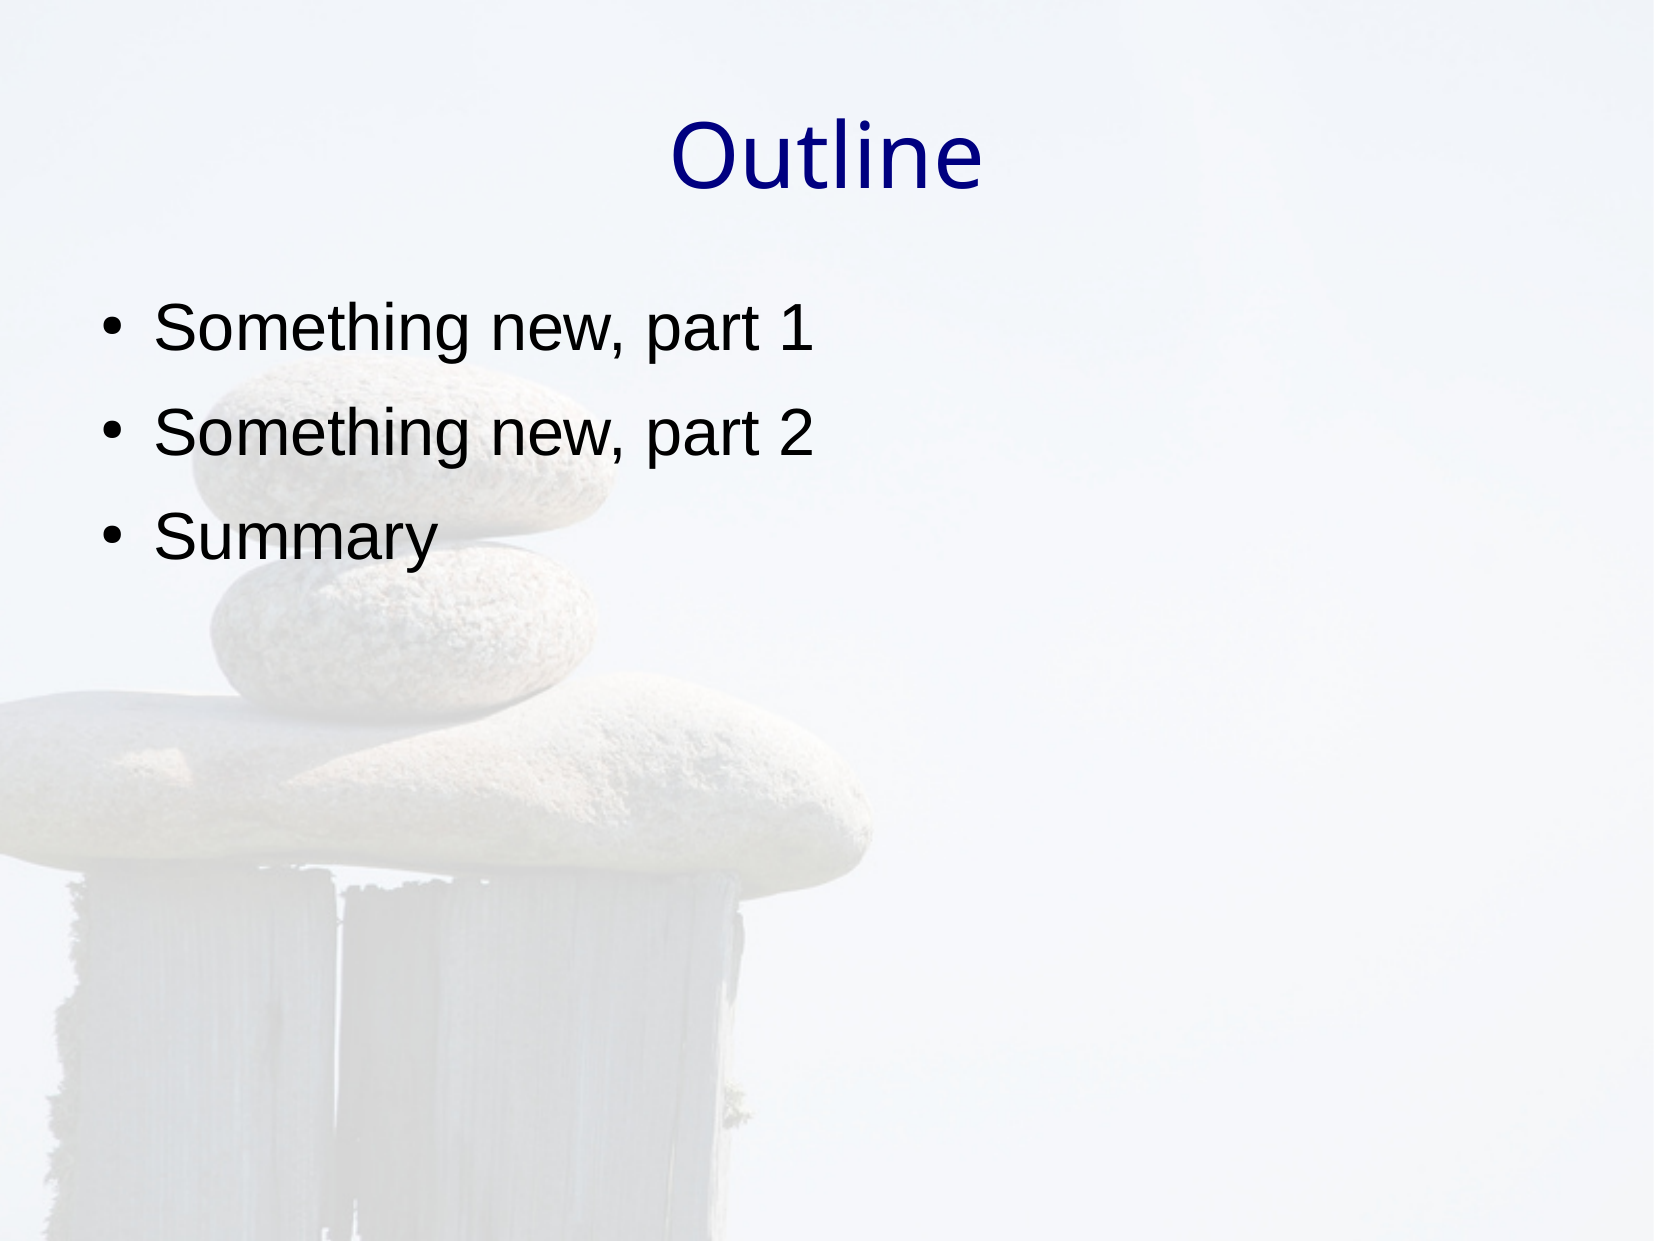

# Outline
Something new, part 1
Something new, part 2
Summary